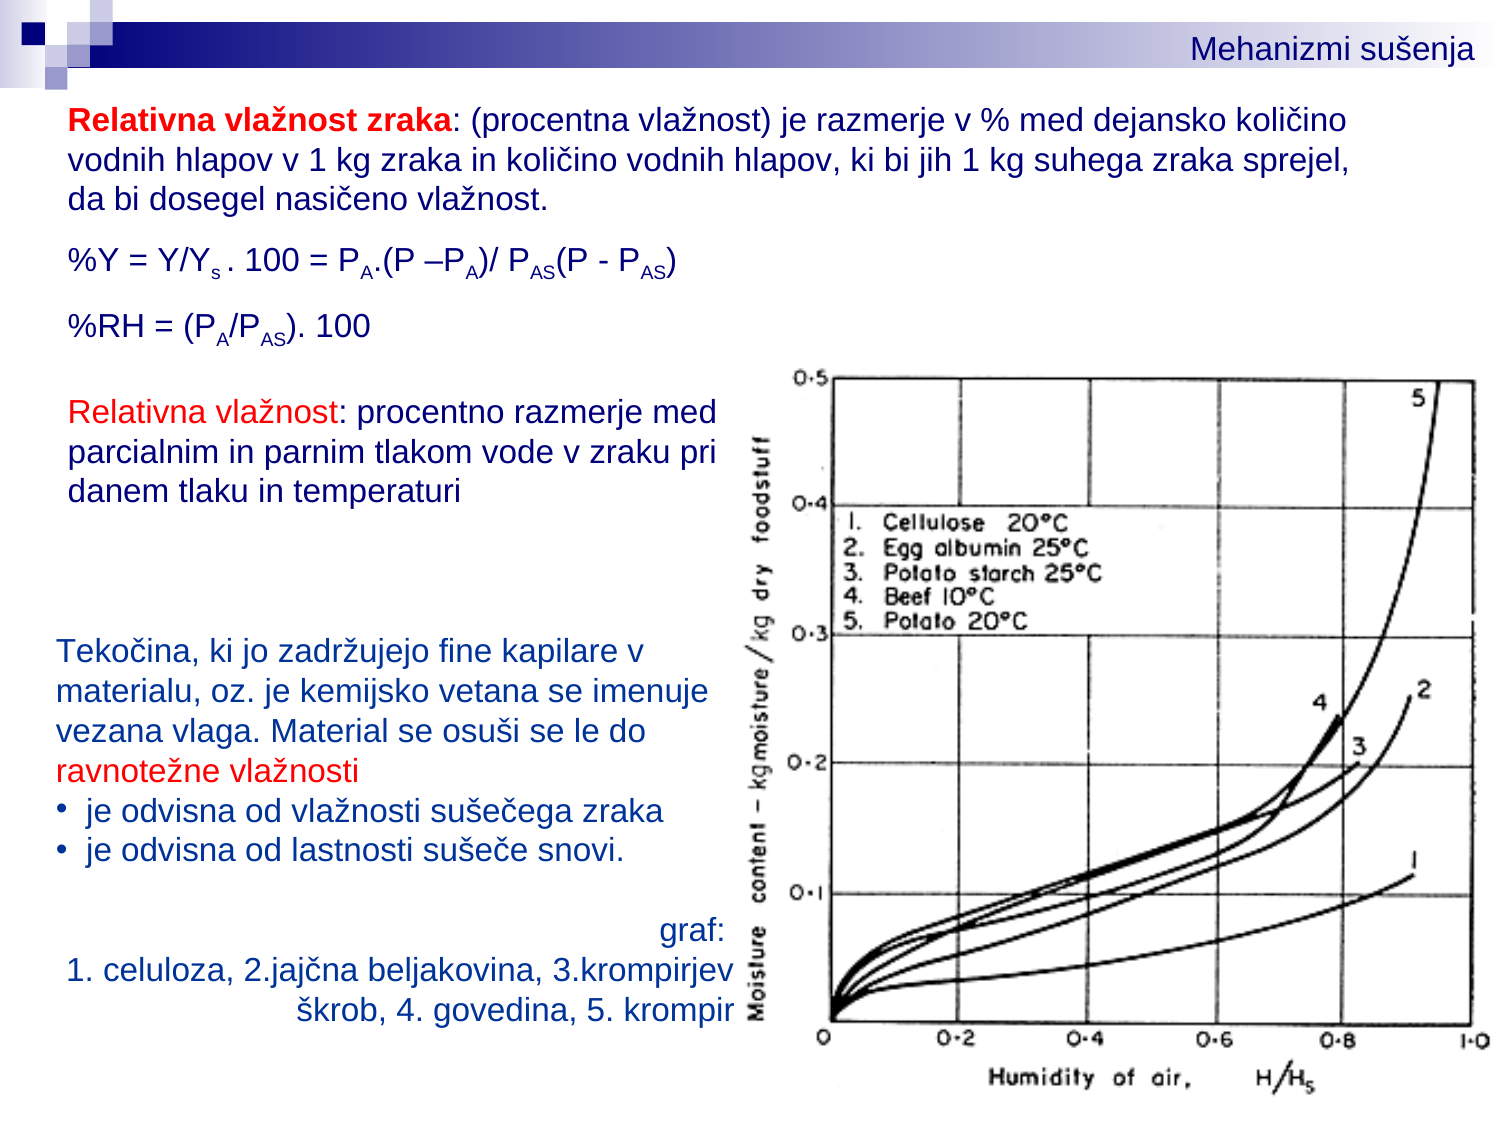

Mehanizmi sušenja
Relativna vlažnost zraka: (procentna vlažnost) je razmerje v % med dejansko količino vodnih hlapov v 1 kg zraka in količino vodnih hlapov, ki bi jih 1 kg suhega zraka sprejel, da bi dosegel nasičeno vlažnost.
%Y = Y/Ys . 100 = PA.(P –PA)/ PAS(P - PAS)
%RH = (PA/PAS). 100
Relativna vlažnost: procentno razmerje med
parcialnim in parnim tlakom vode v zraku pri
danem tlaku in temperaturi
Tekočina, ki jo zadržujejo fine kapilare v materialu, oz. je kemijsko vetana se imenuje vezana vlaga. Material se osuši se le do ravnotežne vlažnosti
 je odvisna od vlažnosti sušečega zraka
 je odvisna od lastnosti sušeče snovi.
graf:
1. celuloza, 2.jajčna beljakovina, 3.krompirjev škrob, 4. govedina, 5. krompir